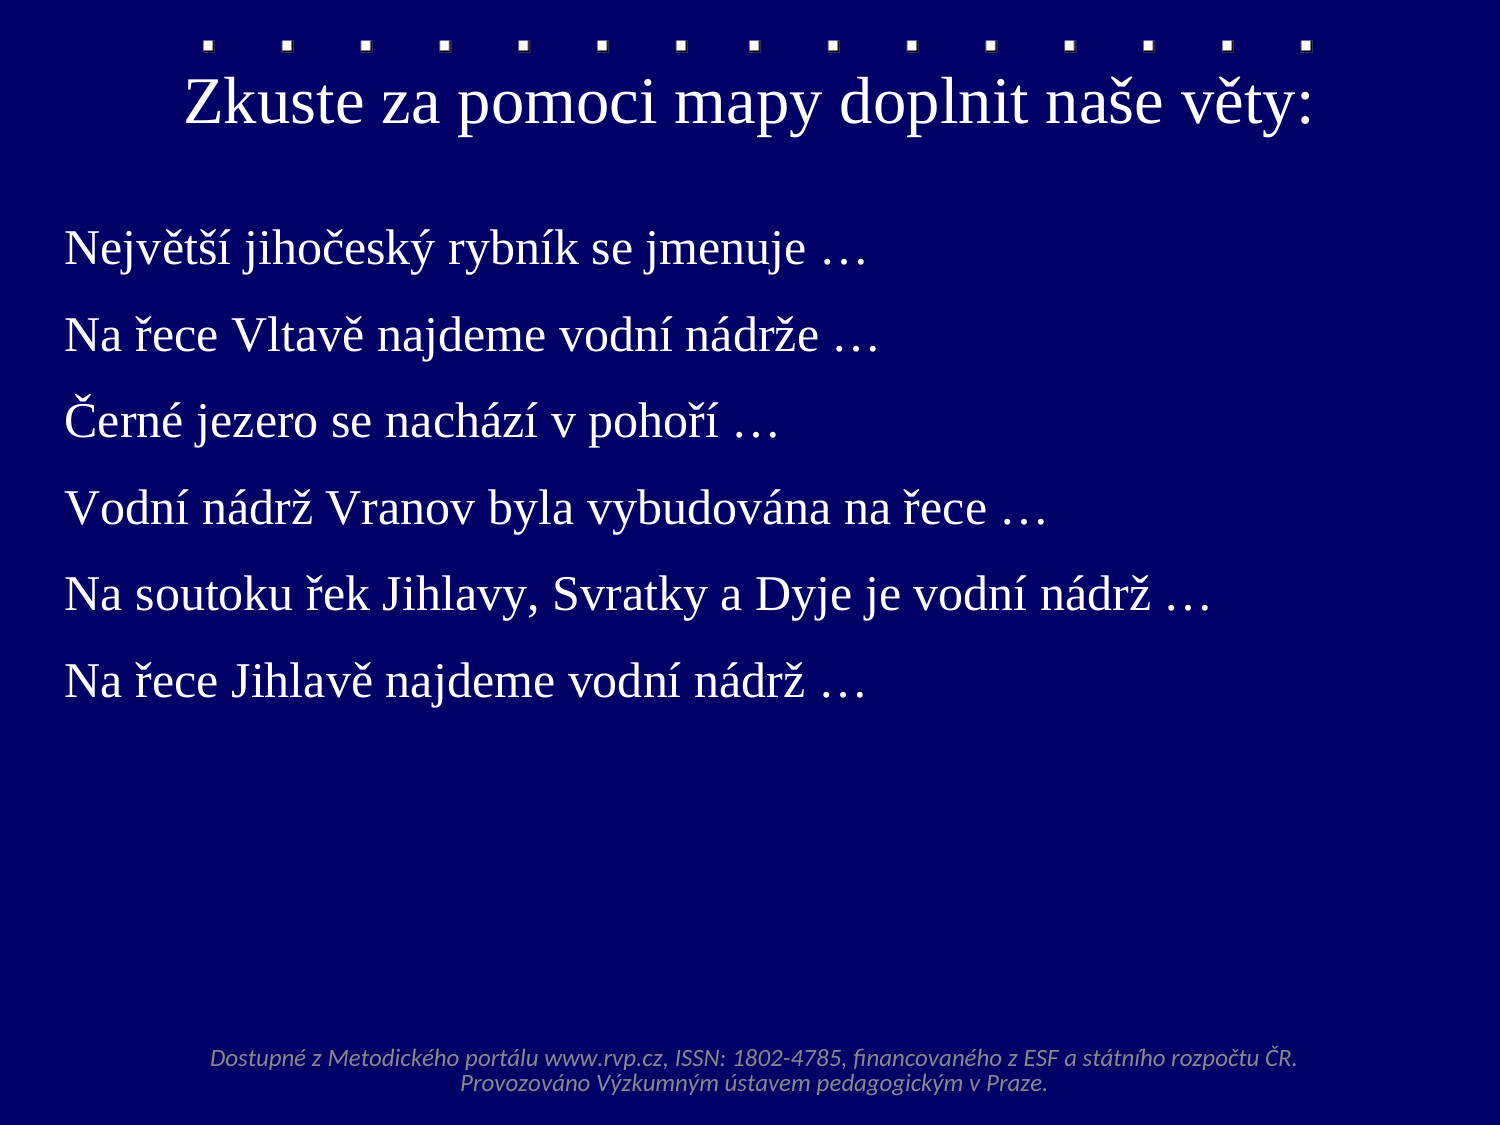

# Zkuste za pomoci mapy doplnit naše věty:
Největší jihočeský rybník se jmenuje …
Na řece Vltavě najdeme vodní nádrže …
Černé jezero se nachází v pohoří …
Vodní nádrž Vranov byla vybudována na řece …
Na soutoku řek Jihlavy, Svratky a Dyje je vodní nádrž …
Na řece Jihlavě najdeme vodní nádrž …